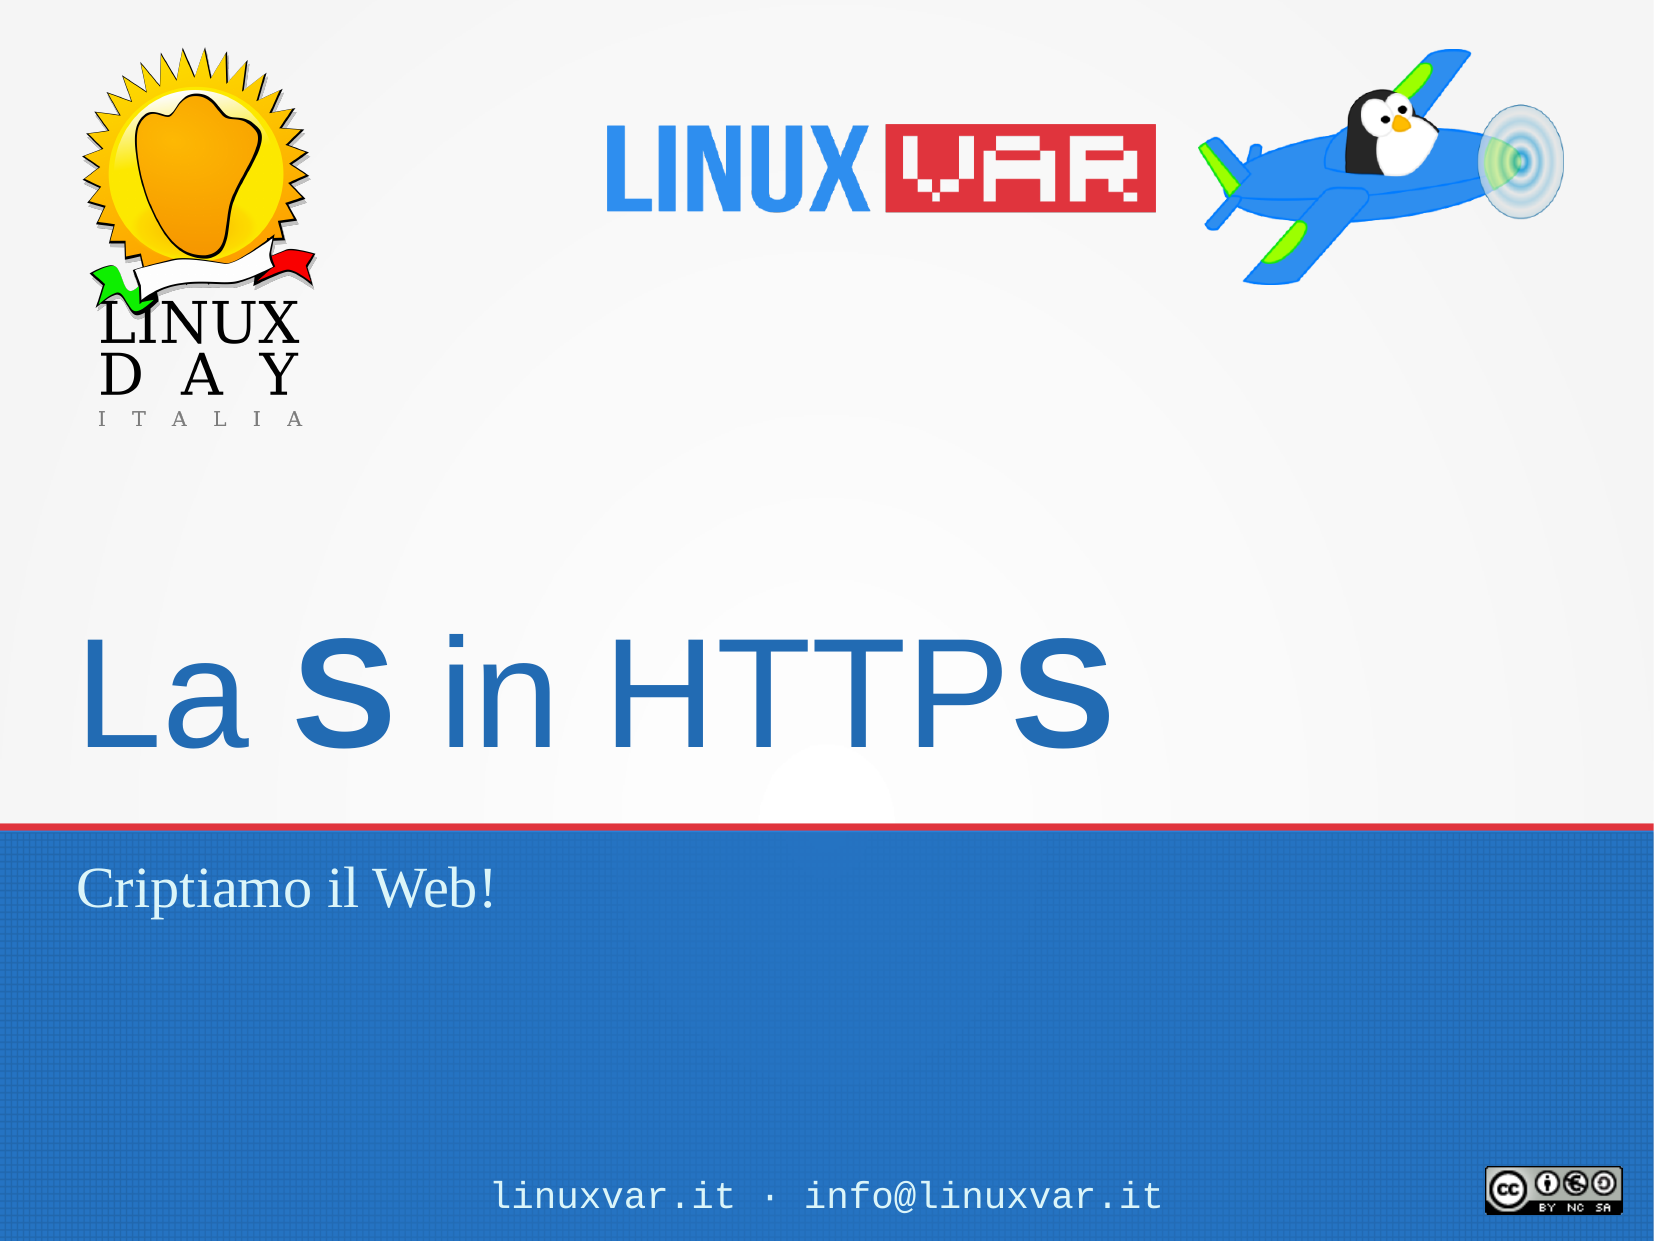

# La S in HTTPS
Criptiamo il Web!